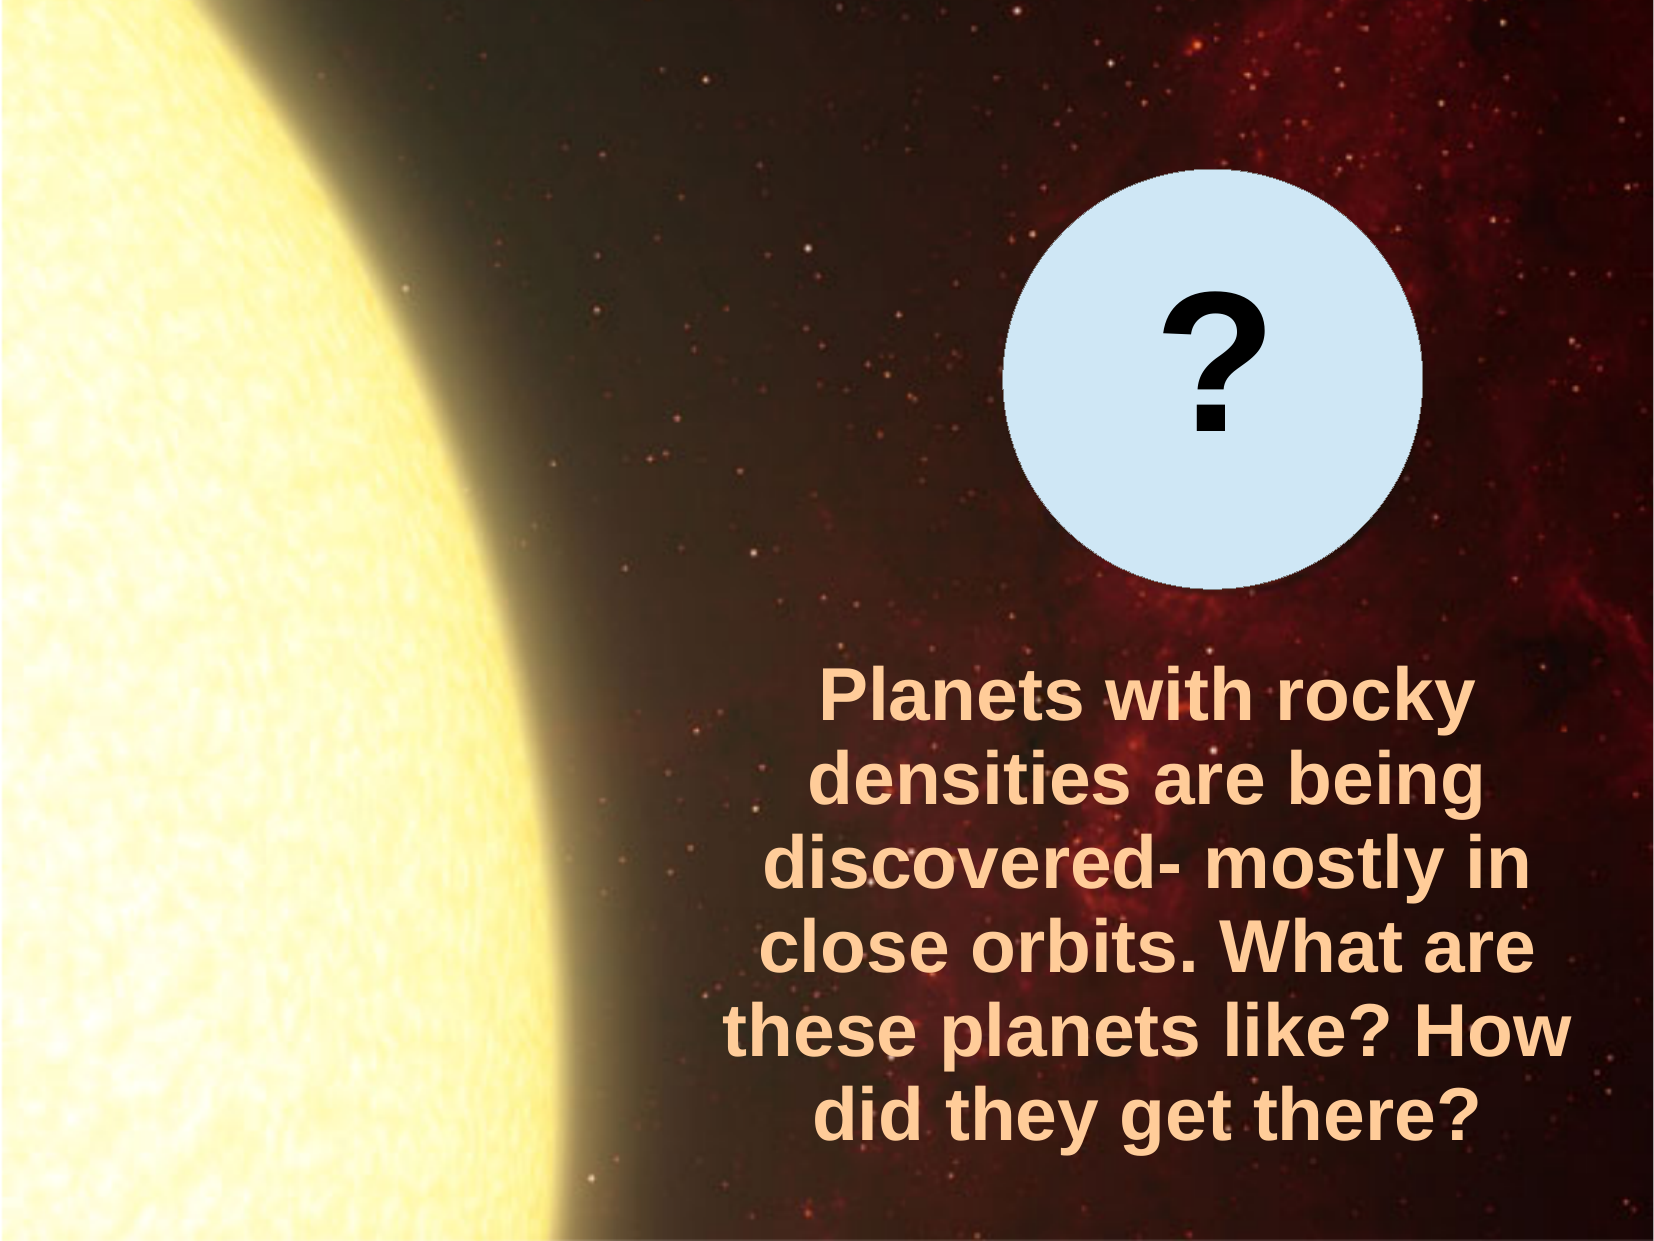

?
Planets with rocky densities are being discovered- mostly in close orbits. What are these planets like? How did they get there?